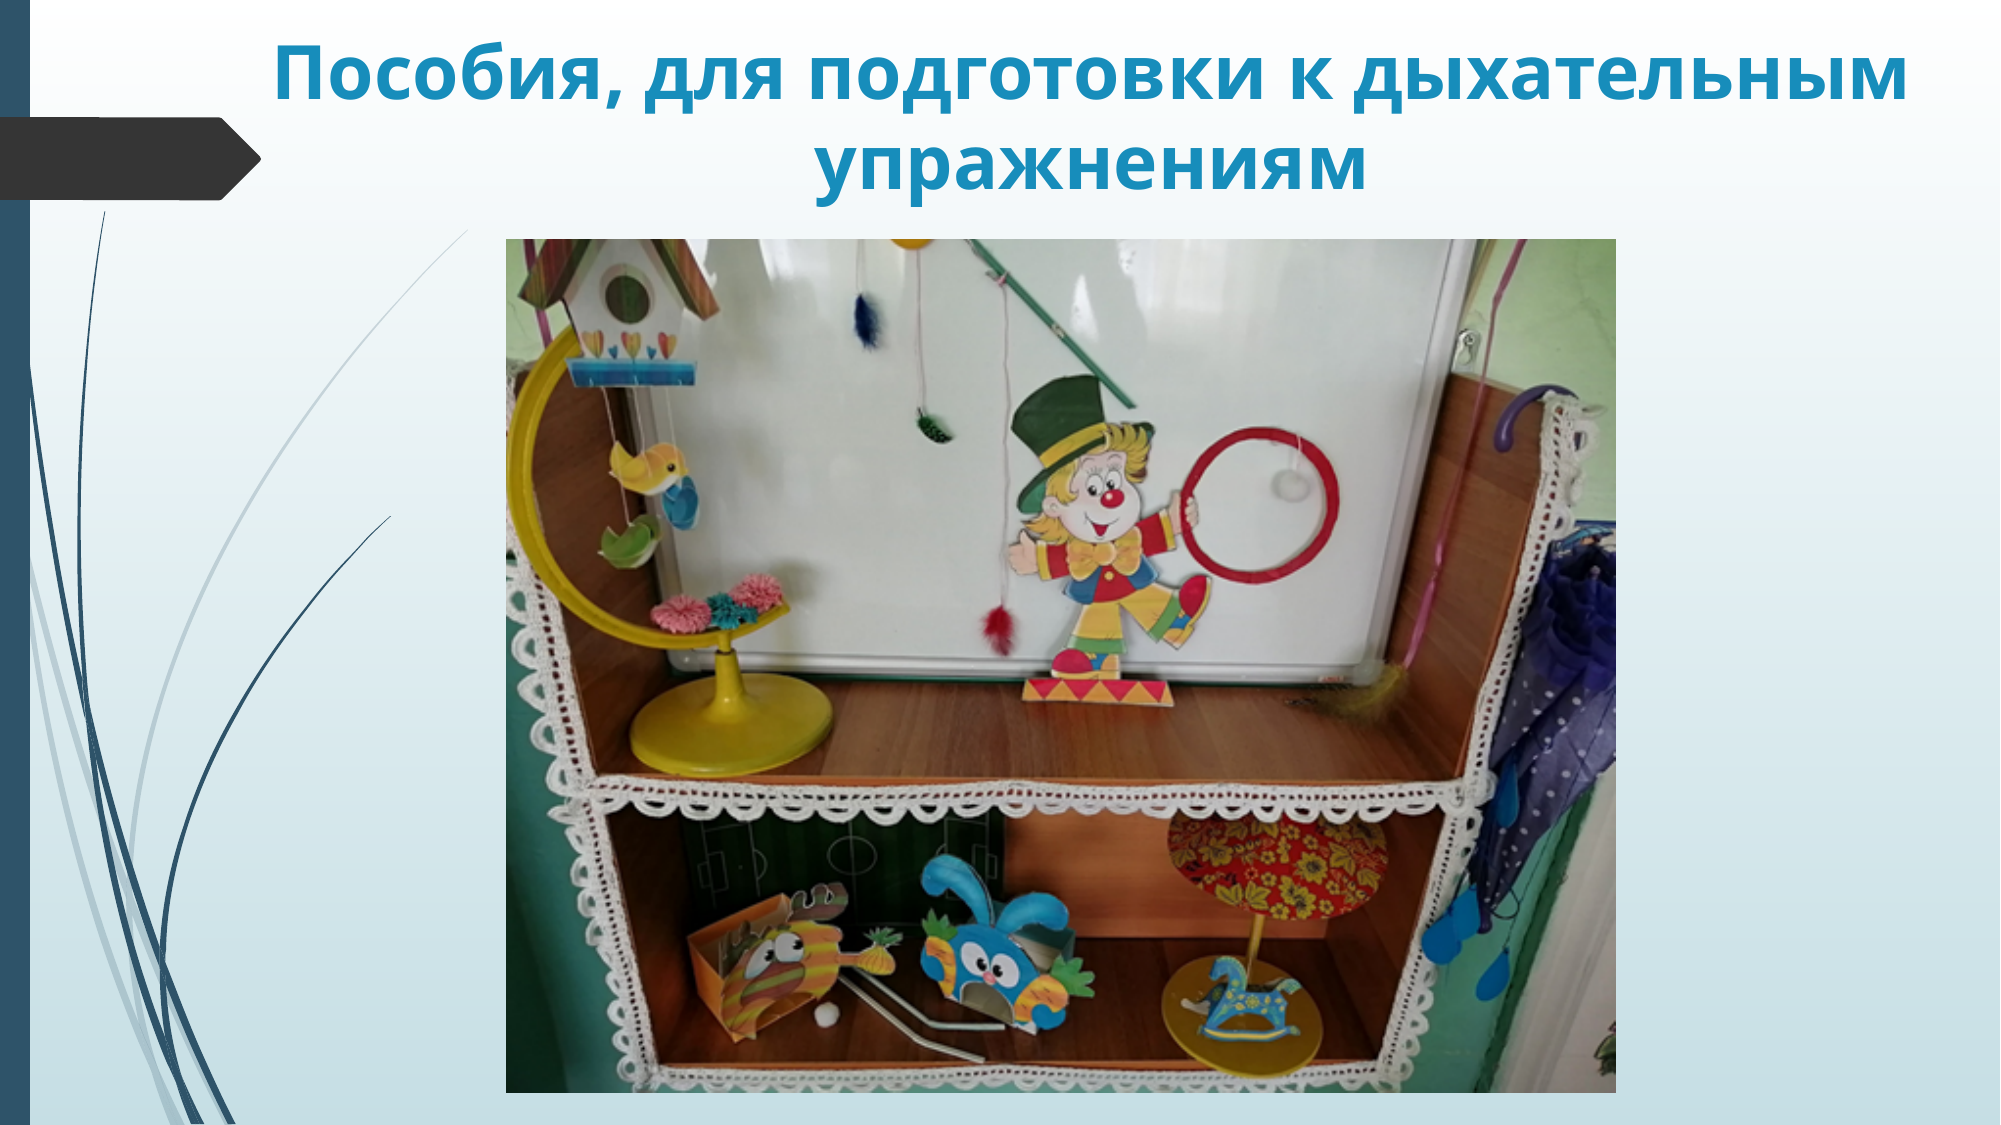

# Пособия, для подготовки к дыхательным упражнениям